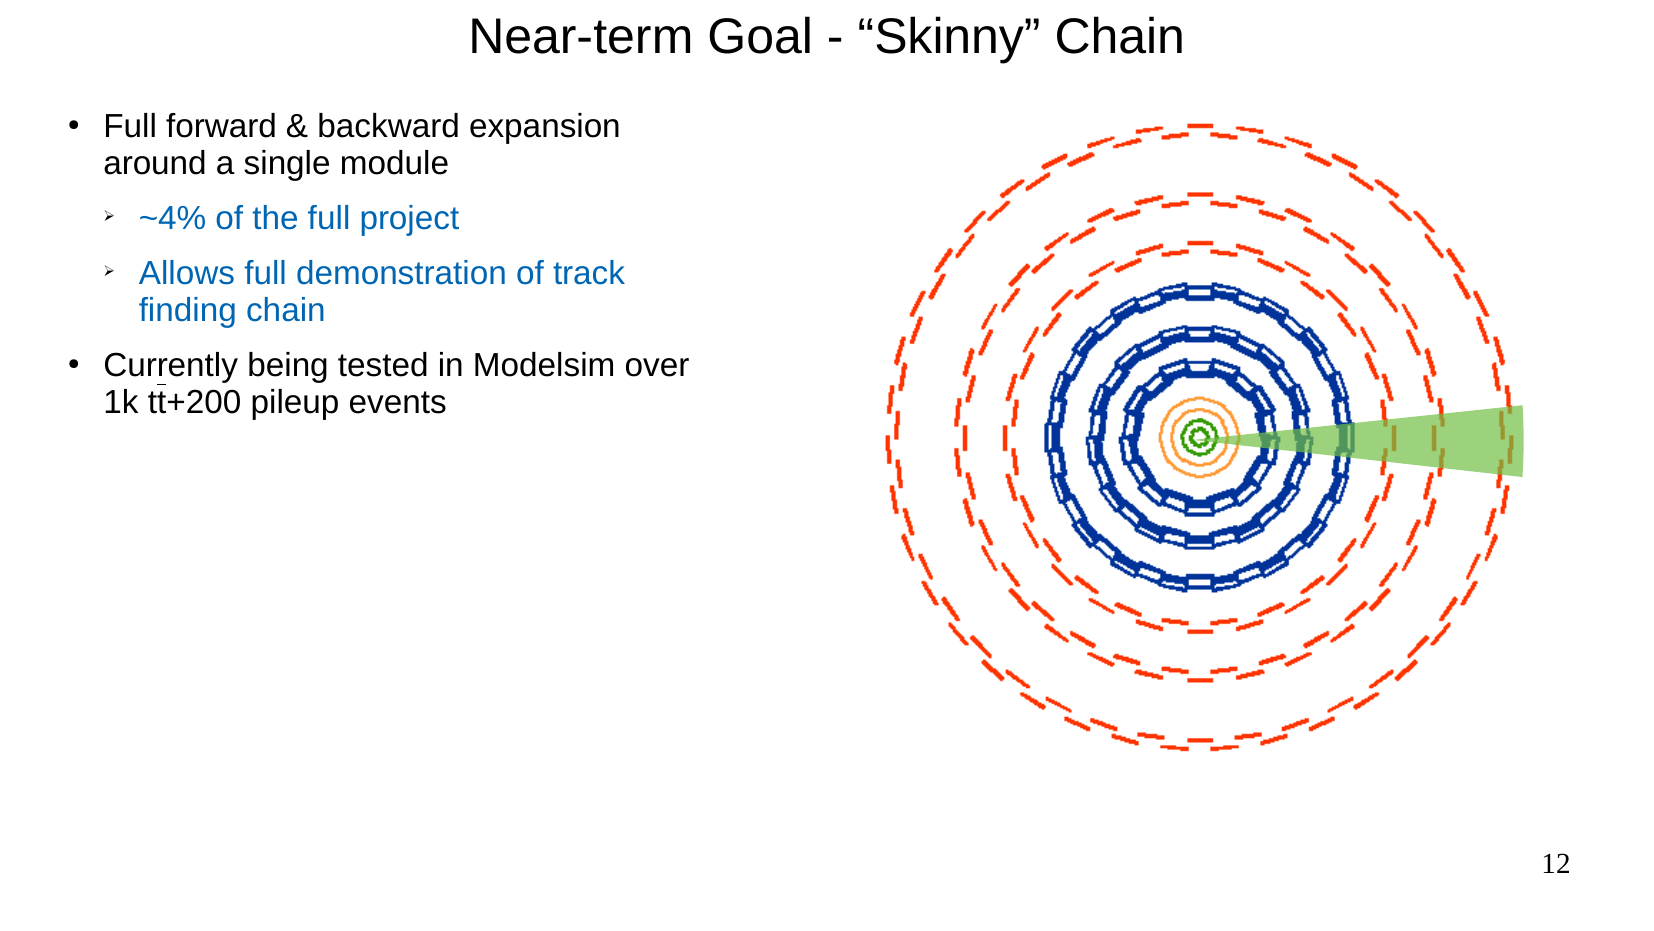

# Near-term Goal - “Skinny” Chain
Full forward & backward expansion around a single module
~4% of the full project
Allows full demonstration of track finding chain
Currently being tested in Modelsim over 1k tt+200 pileup events
12